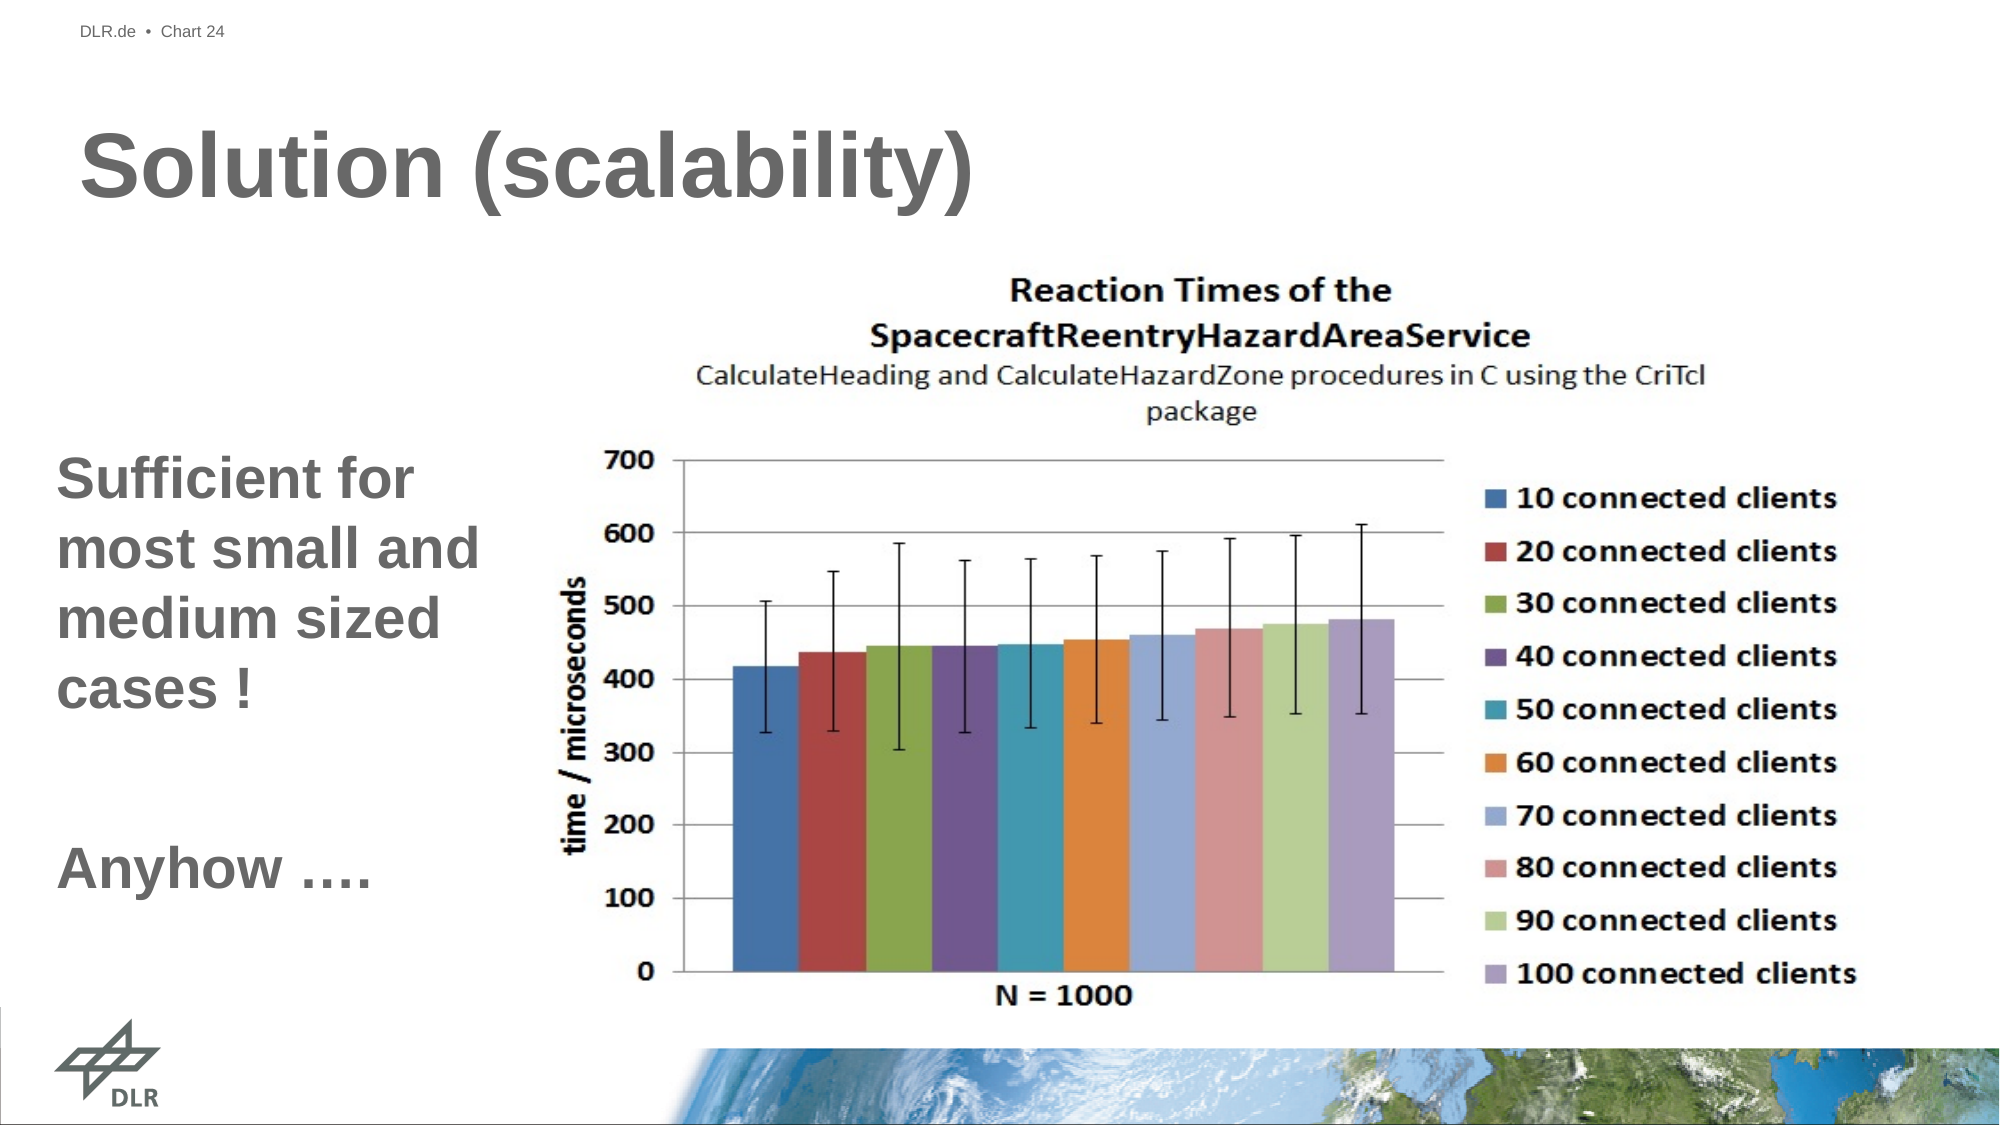

DLR.de • Chart
# Solution (scalability)
Sufficient for
most small and
medium sized
cases !
Anyhow ….